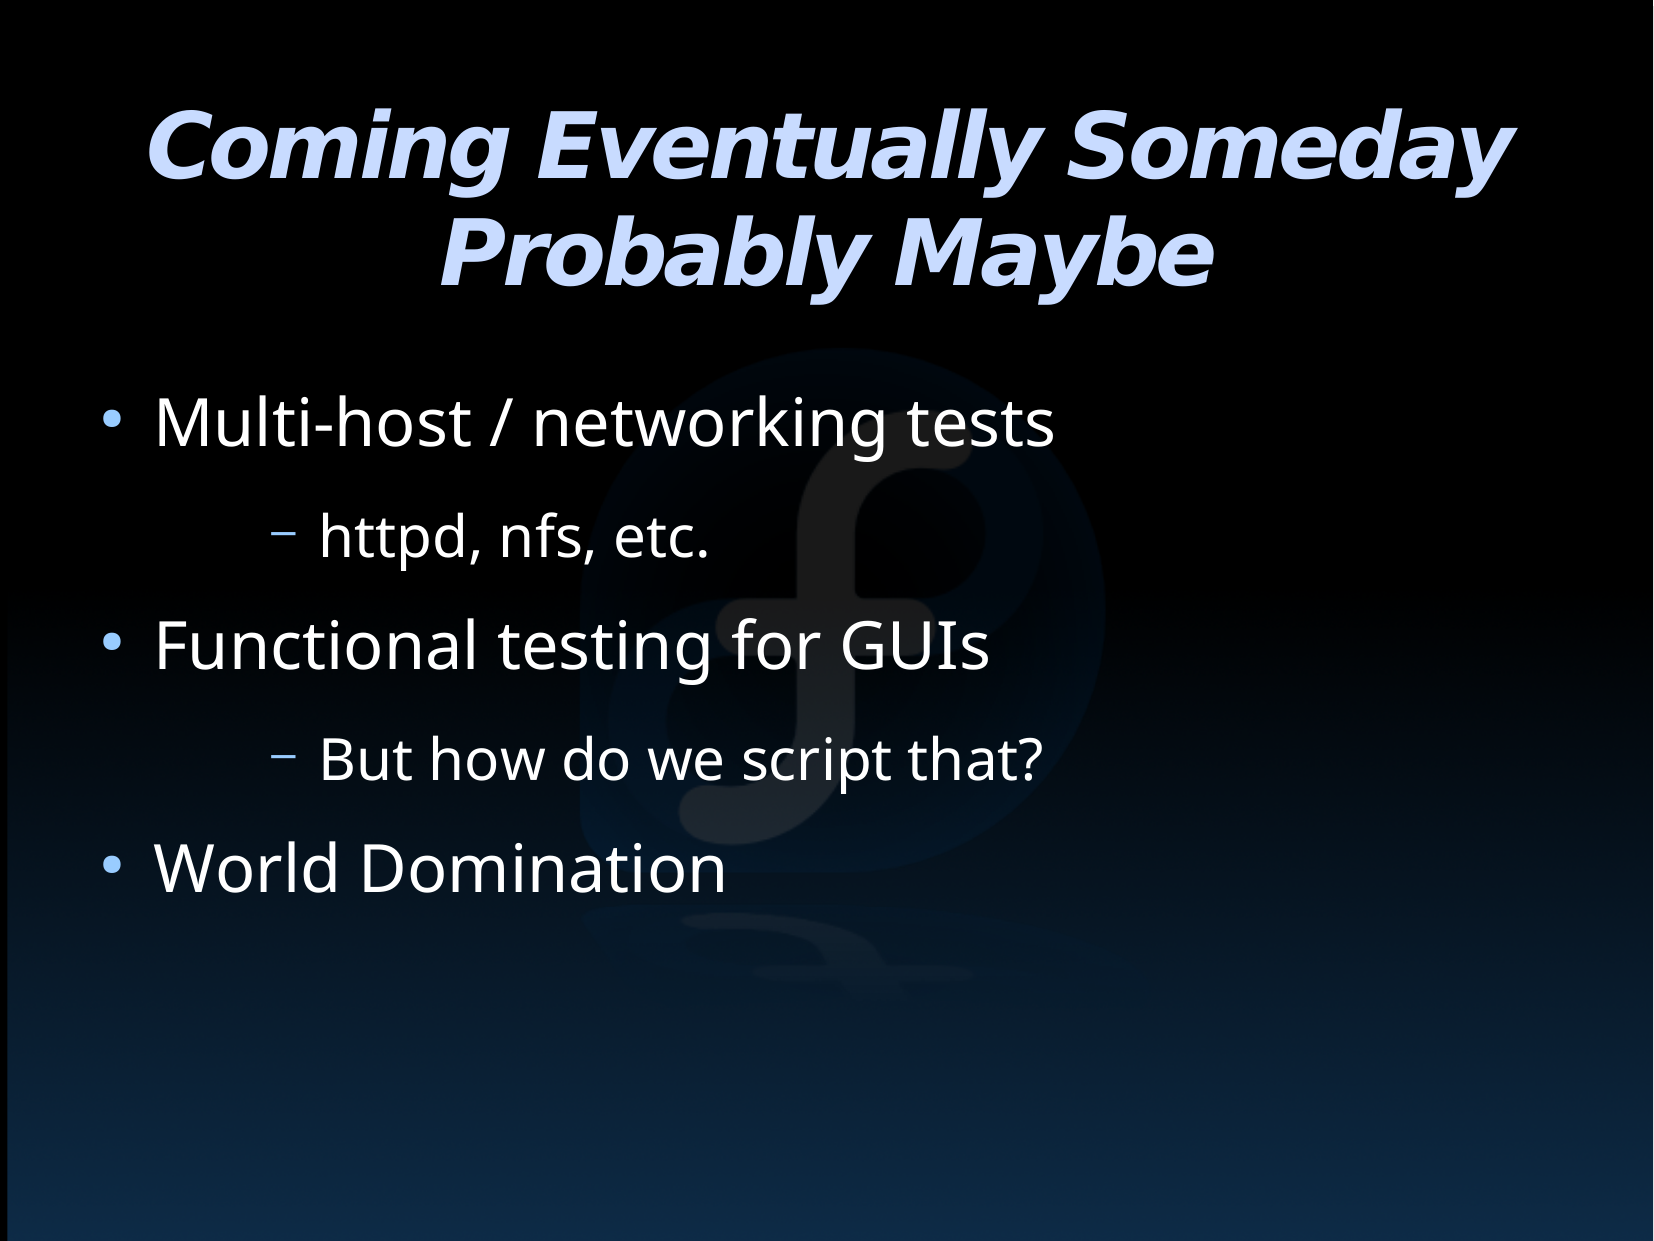

# Coming Eventually Someday Probably Maybe
Multi-host / networking tests
httpd, nfs, etc.
Functional testing for GUIs
But how do we script that?
World Domination